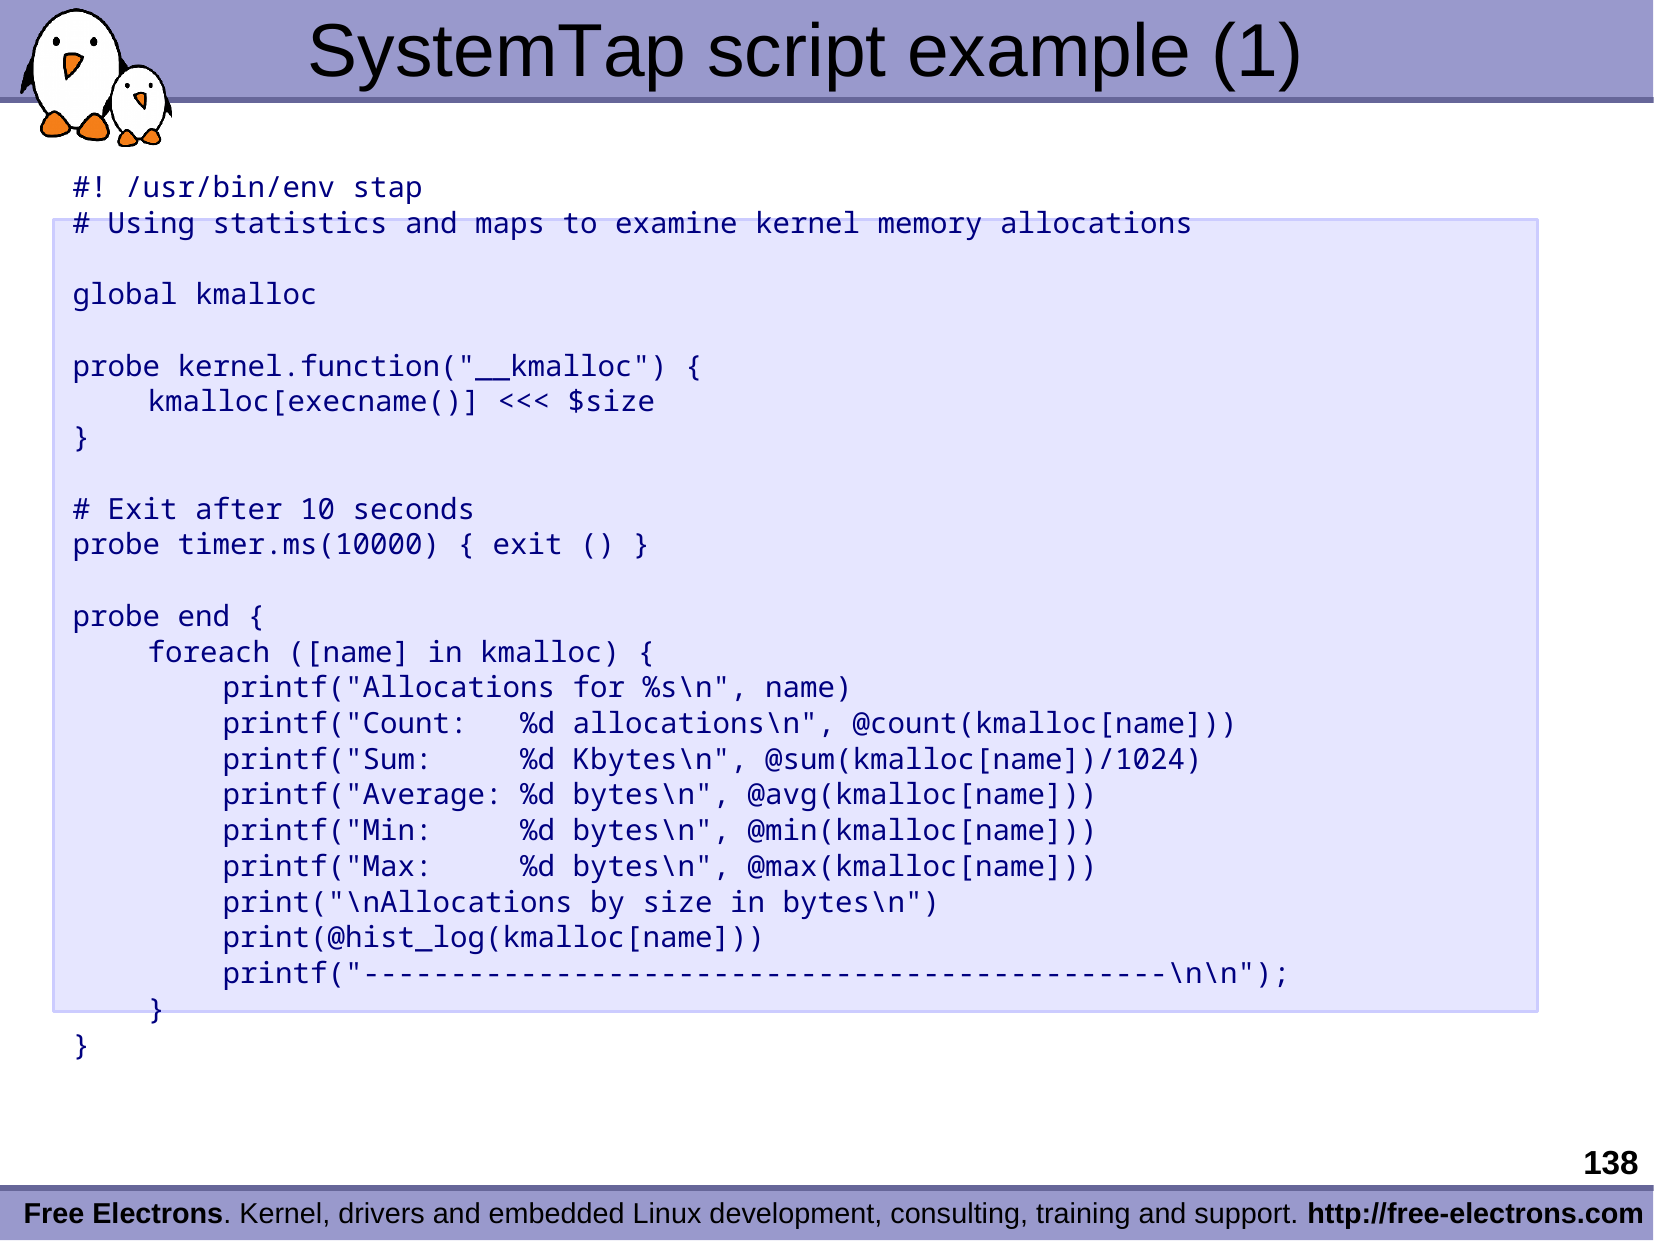

# SystemTap script example (1)
#! /usr/bin/env stap
# Using statistics and maps to examine kernel memory allocations
global kmalloc
probe kernel.function("__kmalloc") {
	kmalloc[execname()] <<< $size
}
# Exit after 10 seconds
probe timer.ms(10000) { exit () }
probe end {
	foreach ([name] in kmalloc) {
		printf("Allocations for %s\n", name)
		printf("Count: %d allocations\n", @count(kmalloc[name]))
		printf("Sum: %d Kbytes\n", @sum(kmalloc[name])/1024)
		printf("Average: %d bytes\n", @avg(kmalloc[name]))
		printf("Min: %d bytes\n", @min(kmalloc[name]))
		printf("Max: %d bytes\n", @max(kmalloc[name]))
		print("\nAllocations by size in bytes\n")
		print(@hist_log(kmalloc[name]))
		printf("----------------------------------------------\n\n");
	}
}